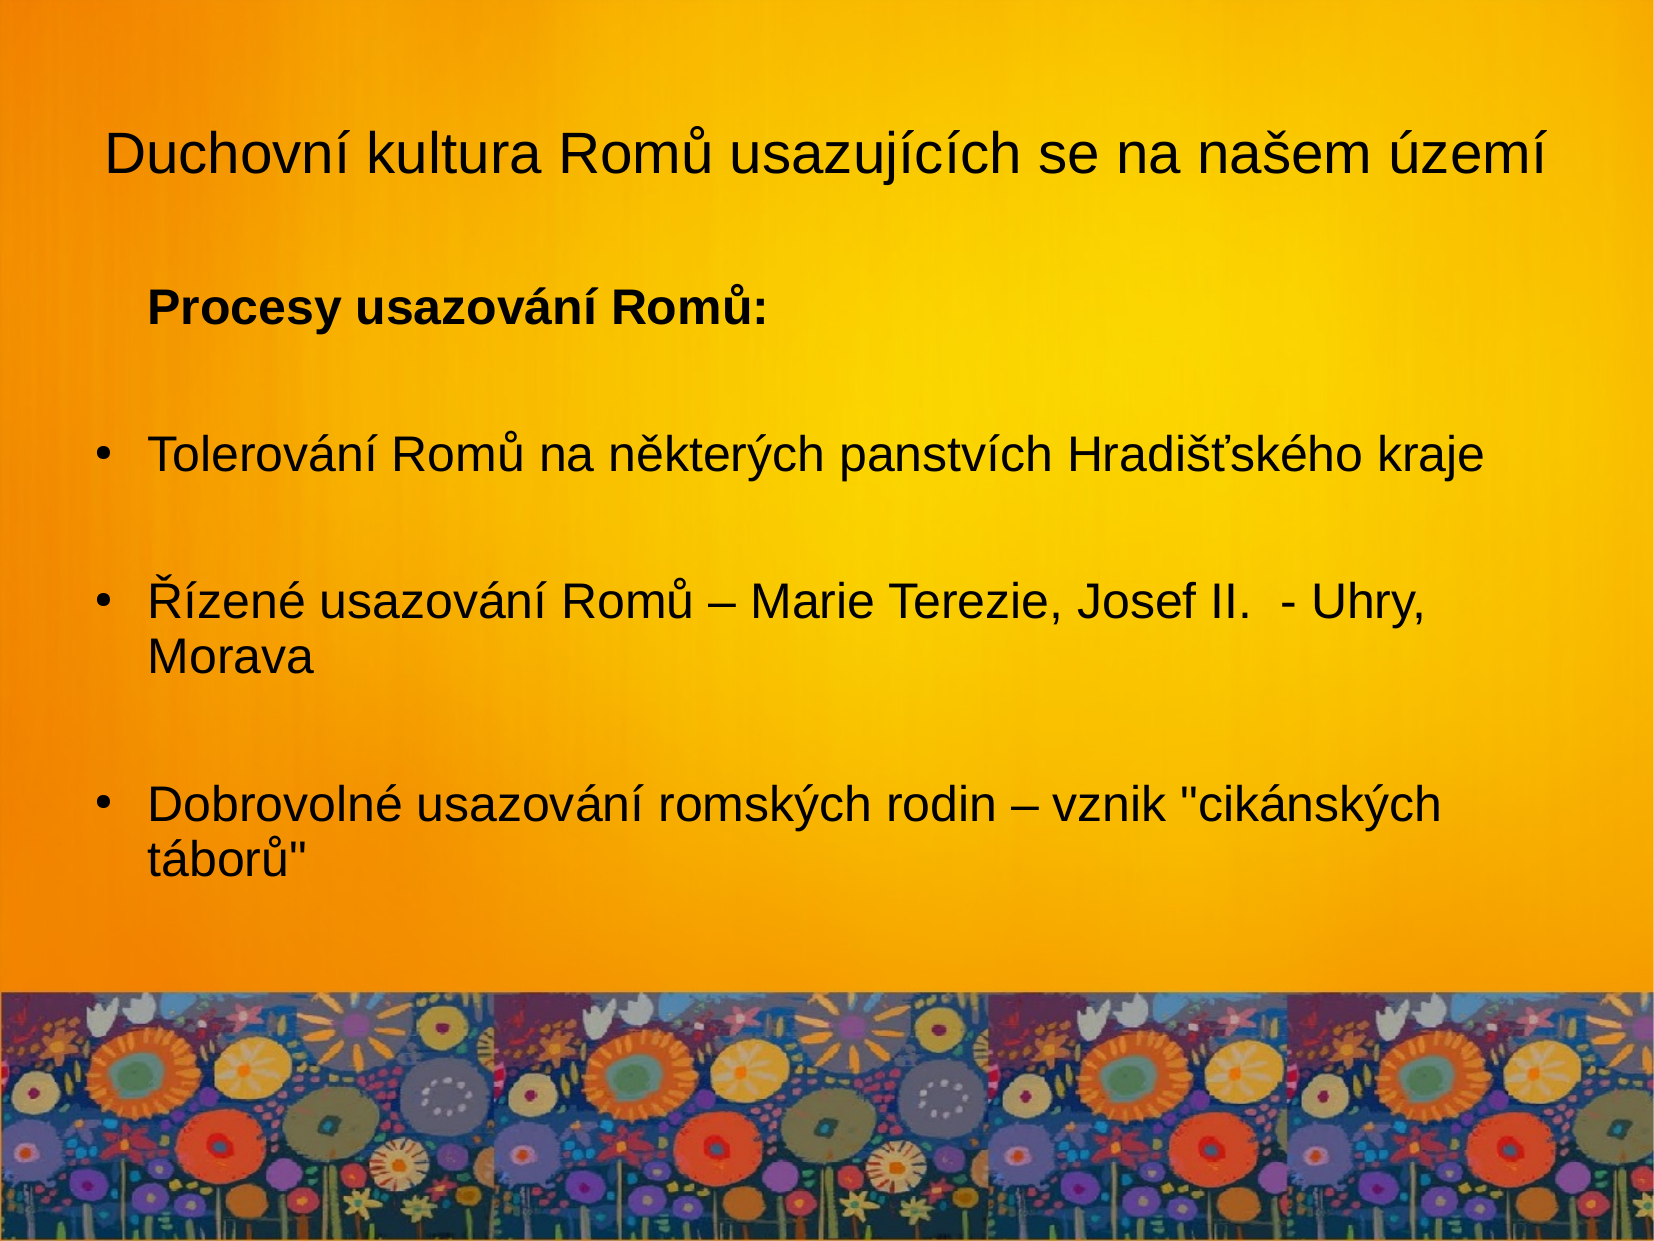

# Duchovní kultura Romů usazujících se na našem území
Procesy usazování Romů:
Tolerování Romů na některých panstvích Hradišťského kraje
Řízené usazování Romů – Marie Terezie, Josef II. - Uhry, Morava
Dobrovolné usazování romských rodin – vznik "cikánských táborů"